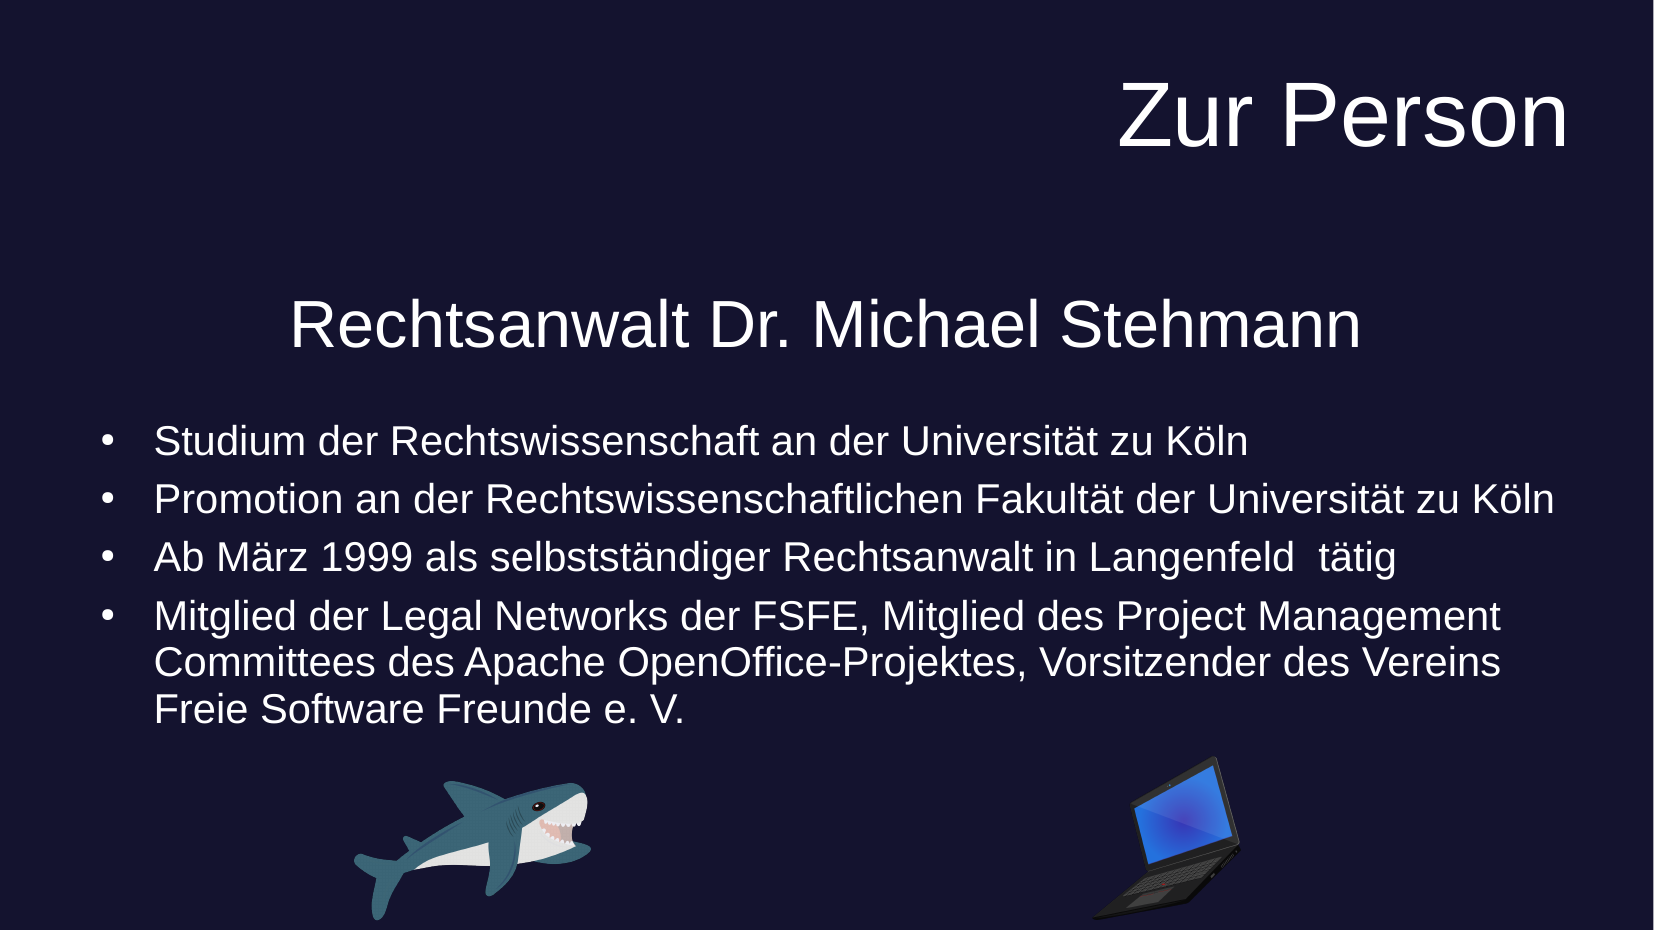

# Zur Person
Rechtsanwalt Dr. Michael Stehmann
Studium der Rechtswissenschaft an der Universität zu Köln
Promotion an der Rechtswissenschaftlichen Fakultät der Universität zu Köln
Ab März 1999 als selbstständiger Rechtsanwalt in Langenfeld tätig
Mitglied der Legal Networks der FSFE, Mitglied des Project Management Committees des Apache OpenOffice-Projektes, Vorsitzender des Vereins Freie Software Freunde e. V.